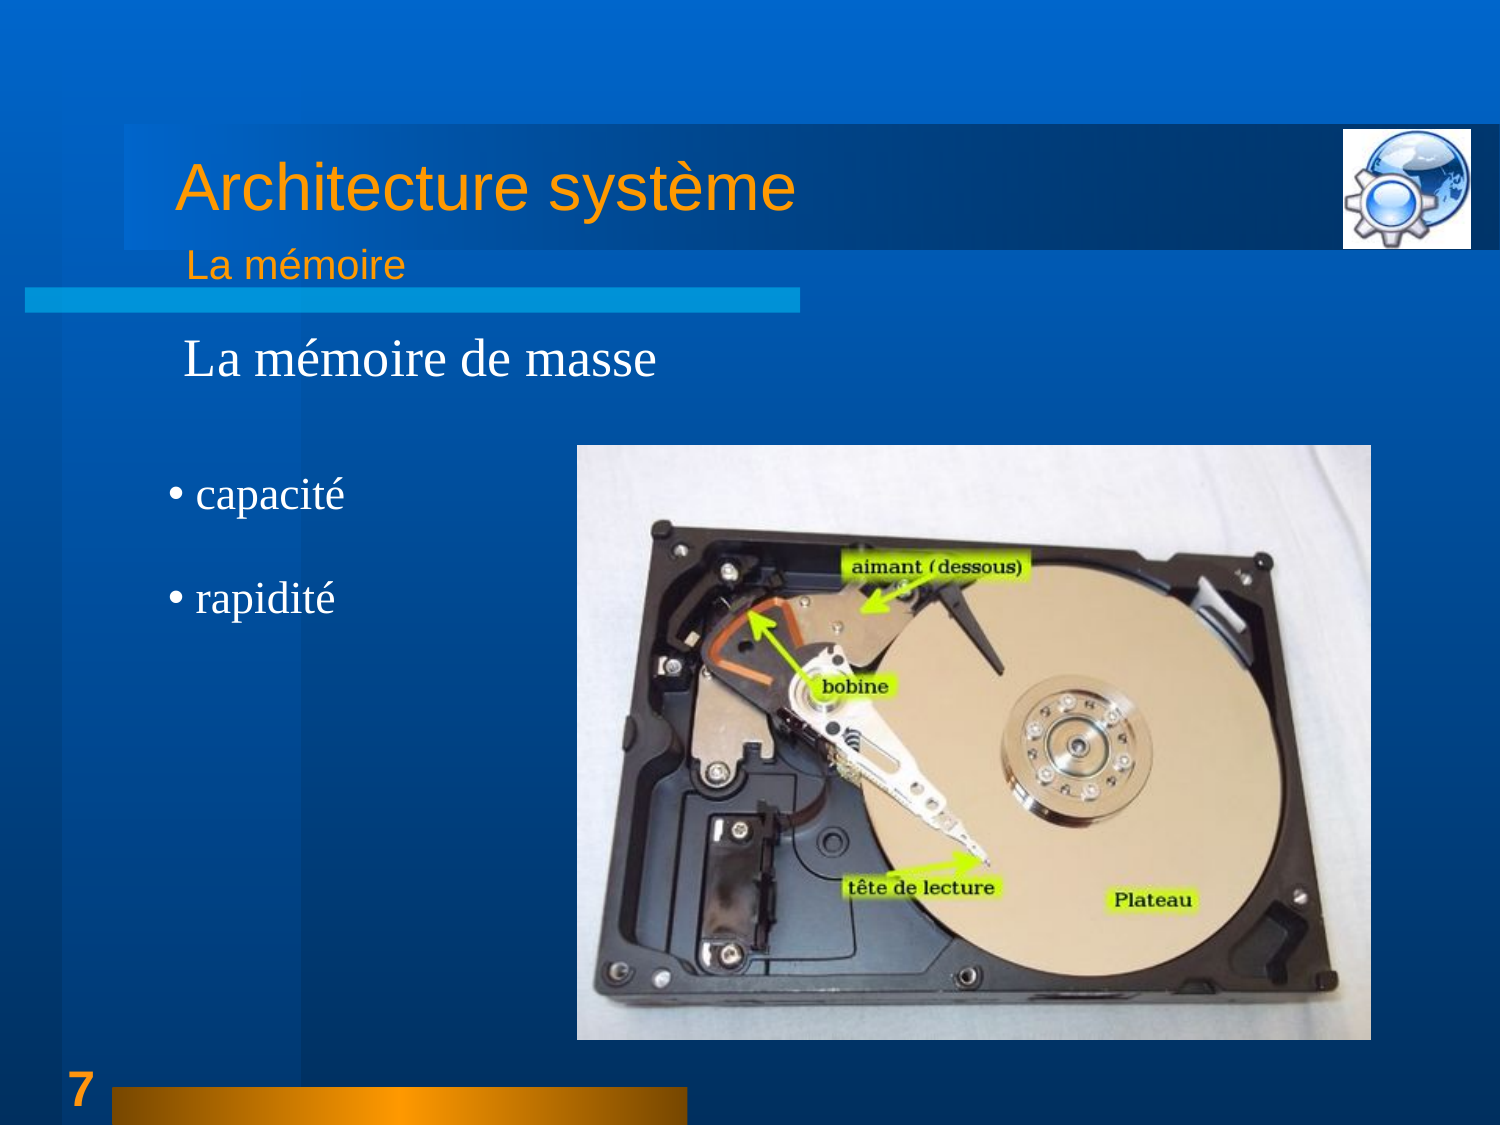

Architecture système
La mémoire
La mémoire de masse
 capacité
 rapidité